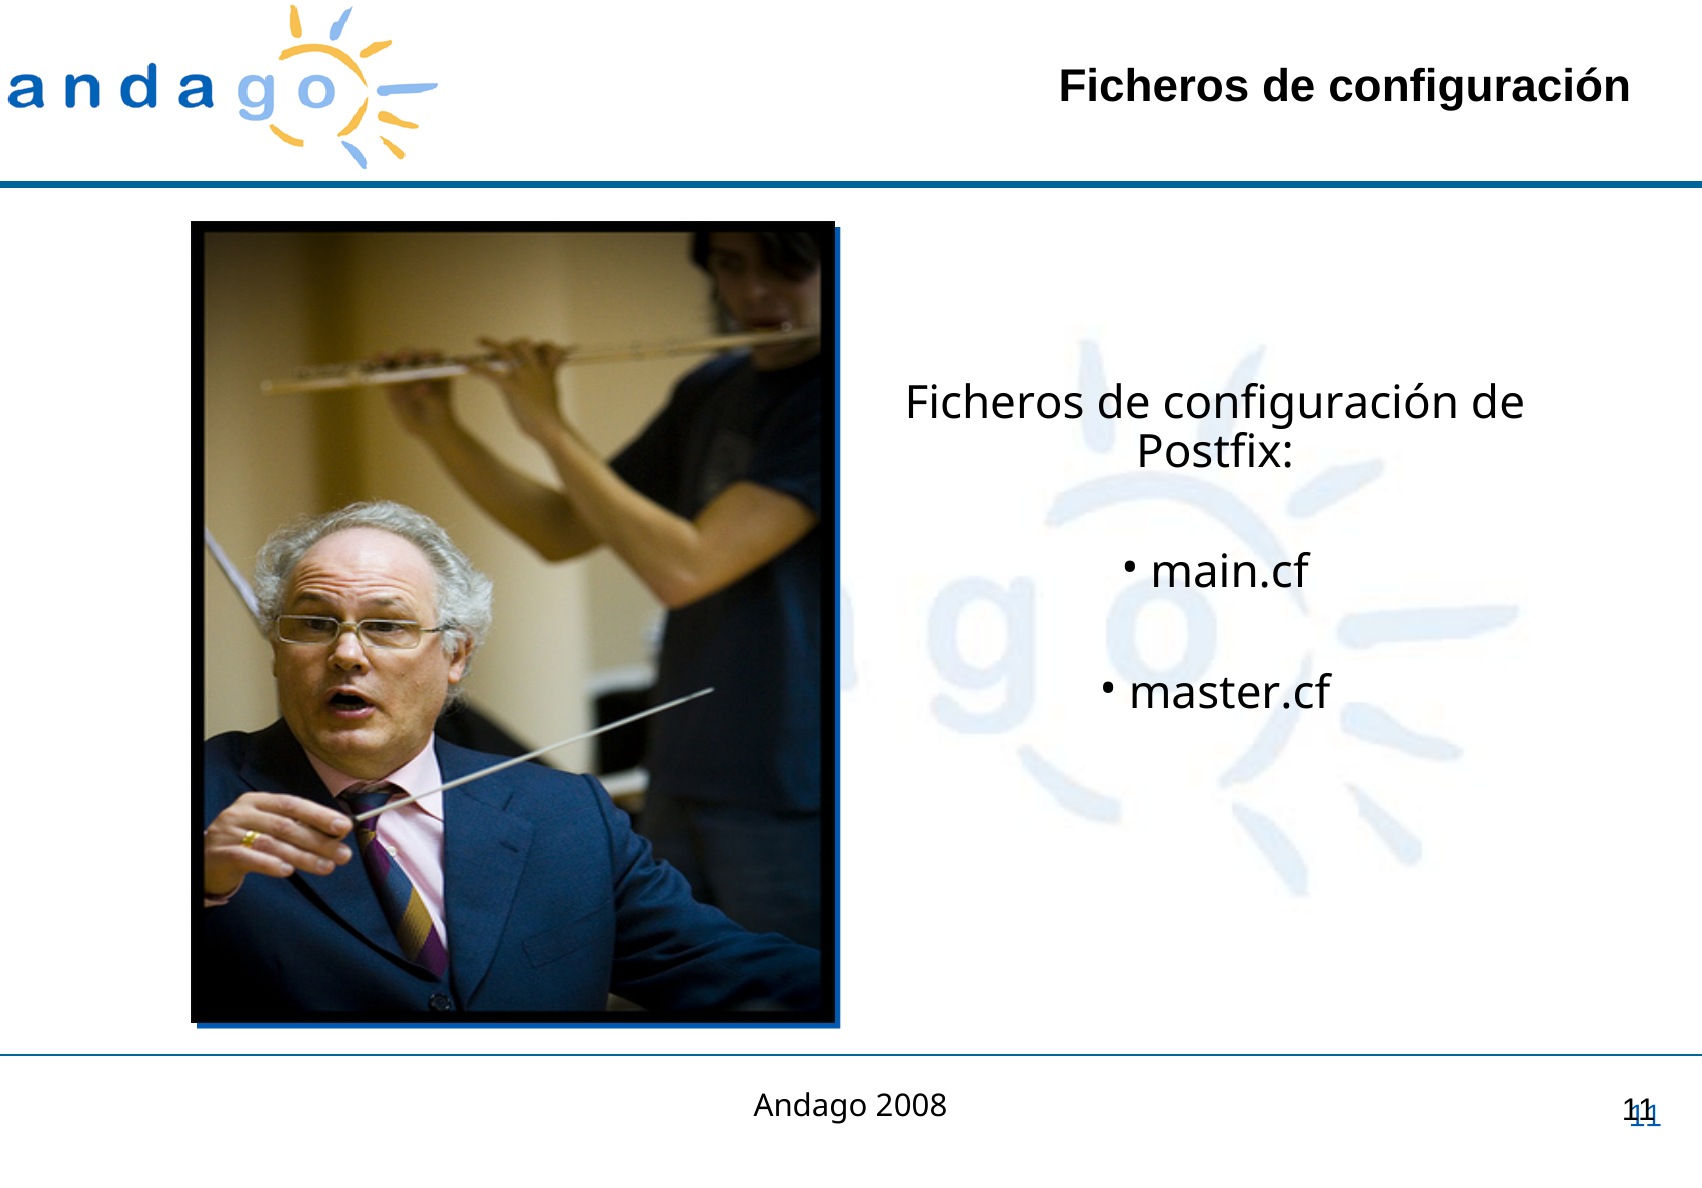

# Ficheros de configuración
Ficheros de configuración de Postfix:
 main.cf
 master.cf